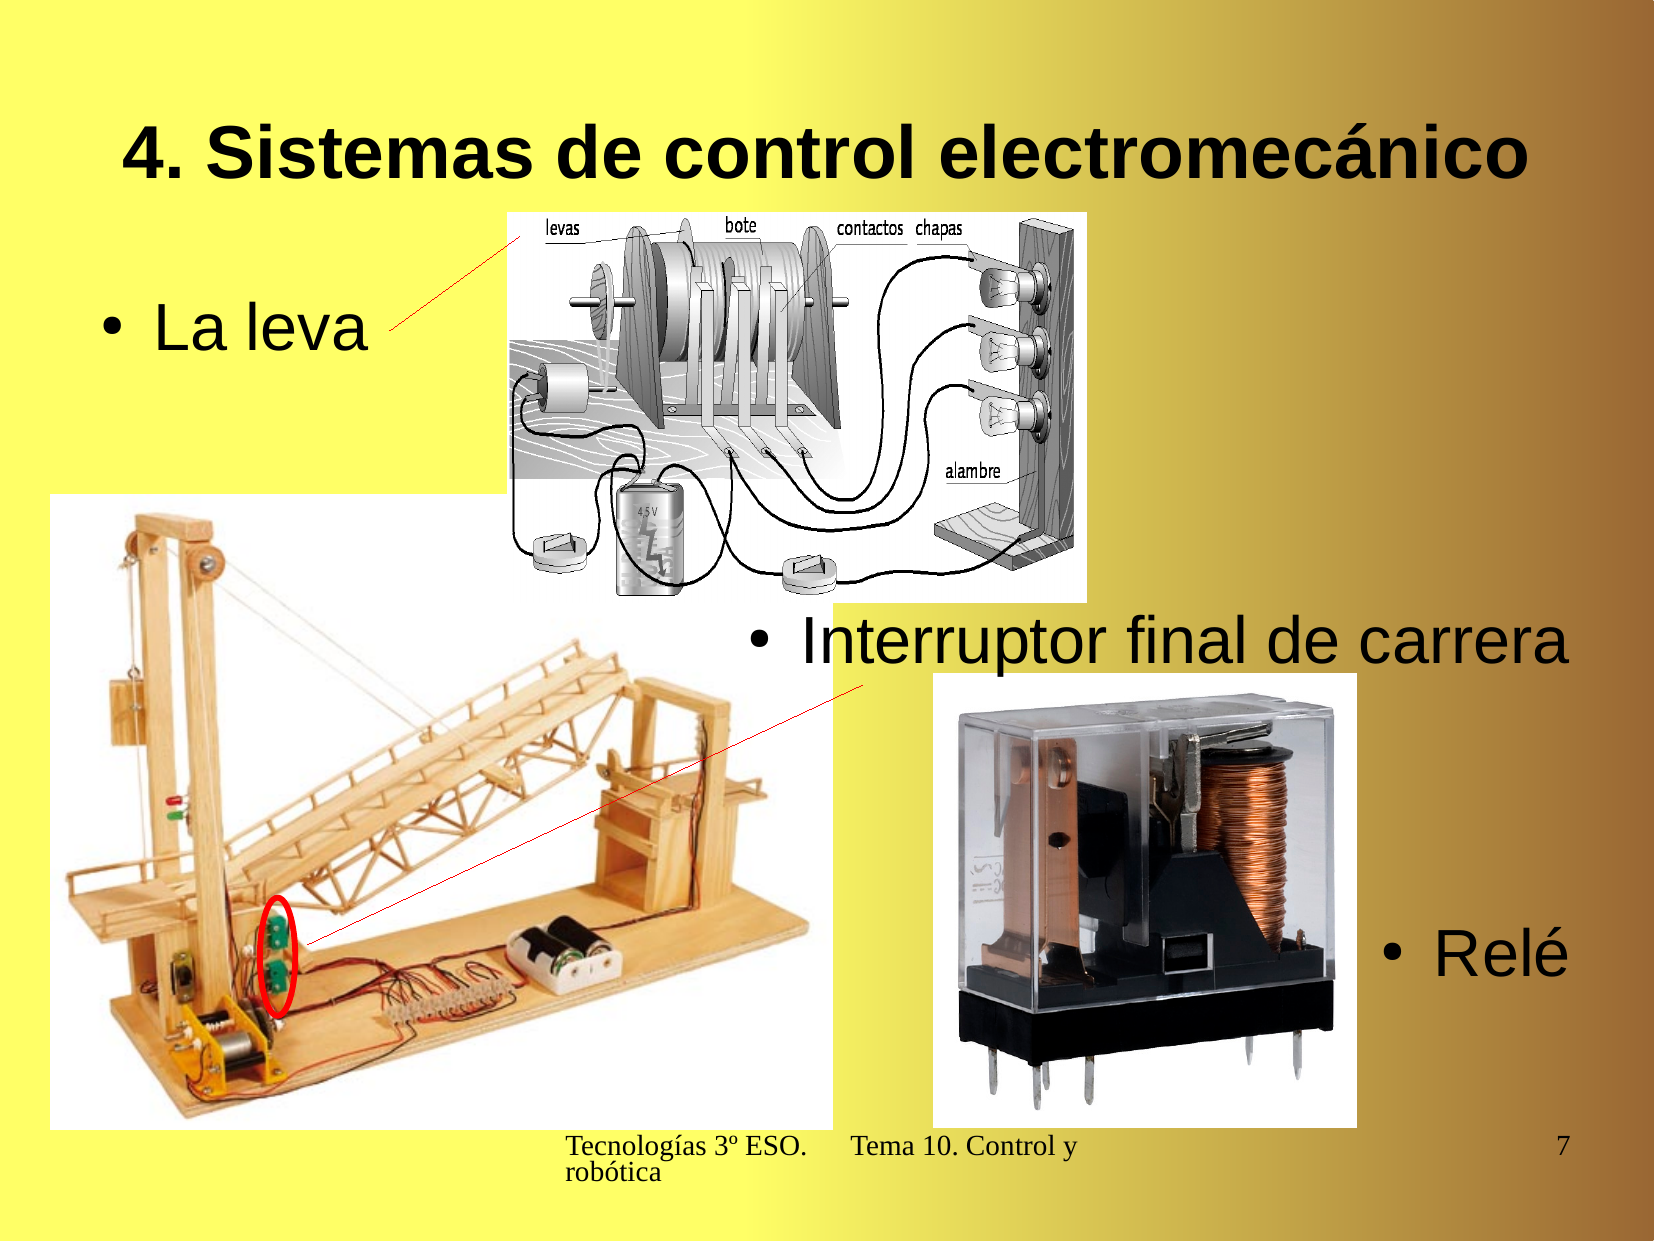

# 4. Sistemas de control electromecánico
La leva
Interruptor final de carrera
Relé
Tecnologías 3º ESO. Tema 10. Control y robótica
7